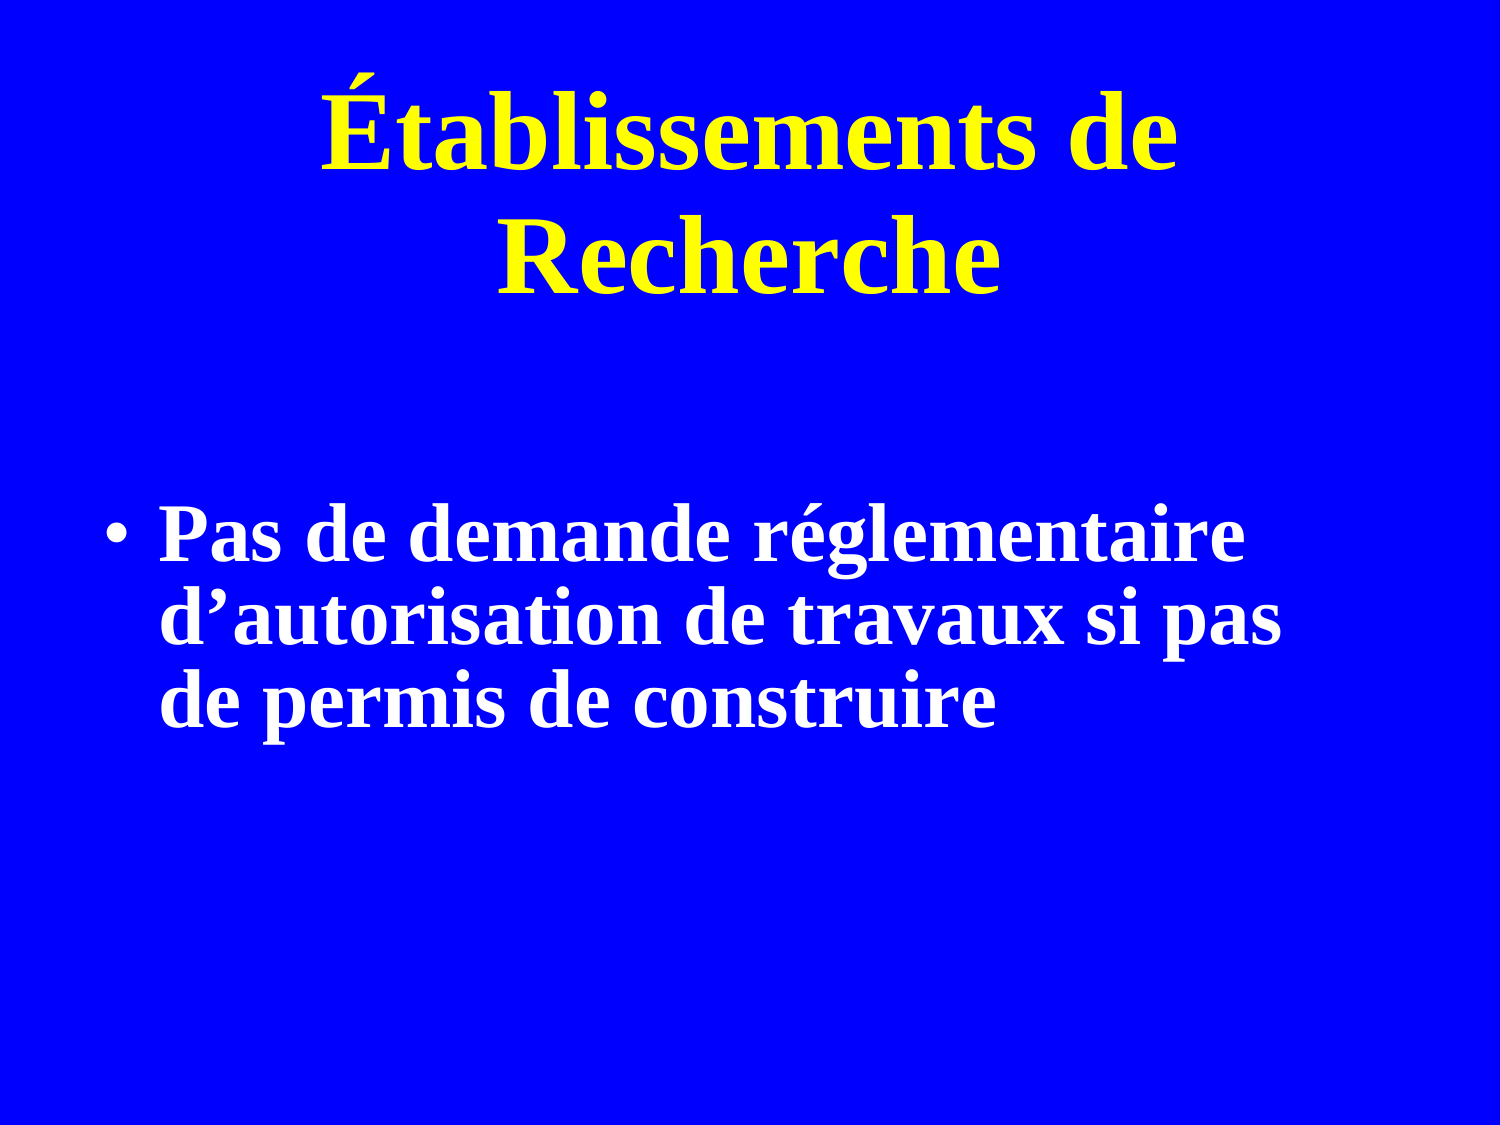

# Établissements de Recherche
Pas de demande réglementaire d’autorisation de travaux si pas de permis de construire